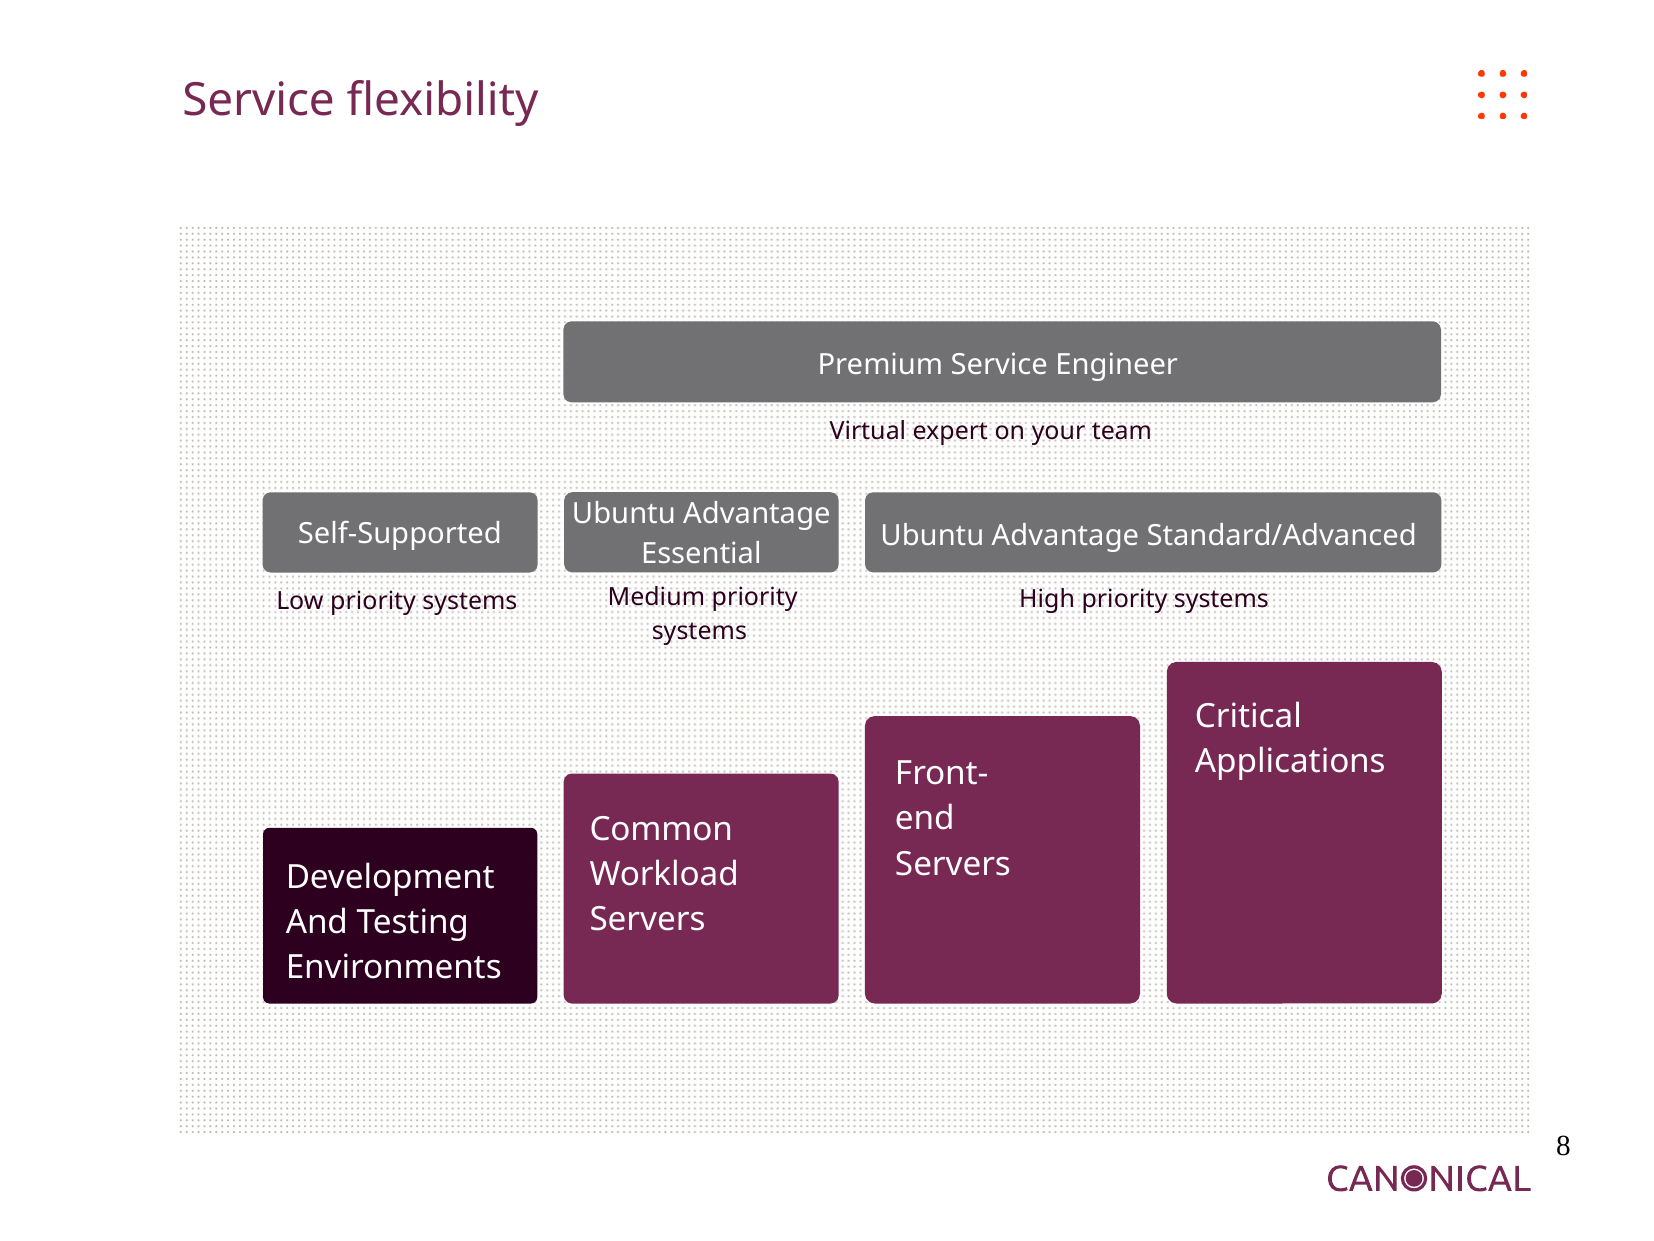

Service flexibility
Premium Service Engineer
Virtual expert on your team
Self-Supported
Ubuntu Advantage
Essential
Ubuntu Advantage Standard/Advanced
Medium priority systems
High priority systems
Low priority systems
Critical
Applications
Front-end
Servers
Common
Workload
Servers
Development
And Testing
Environments
8